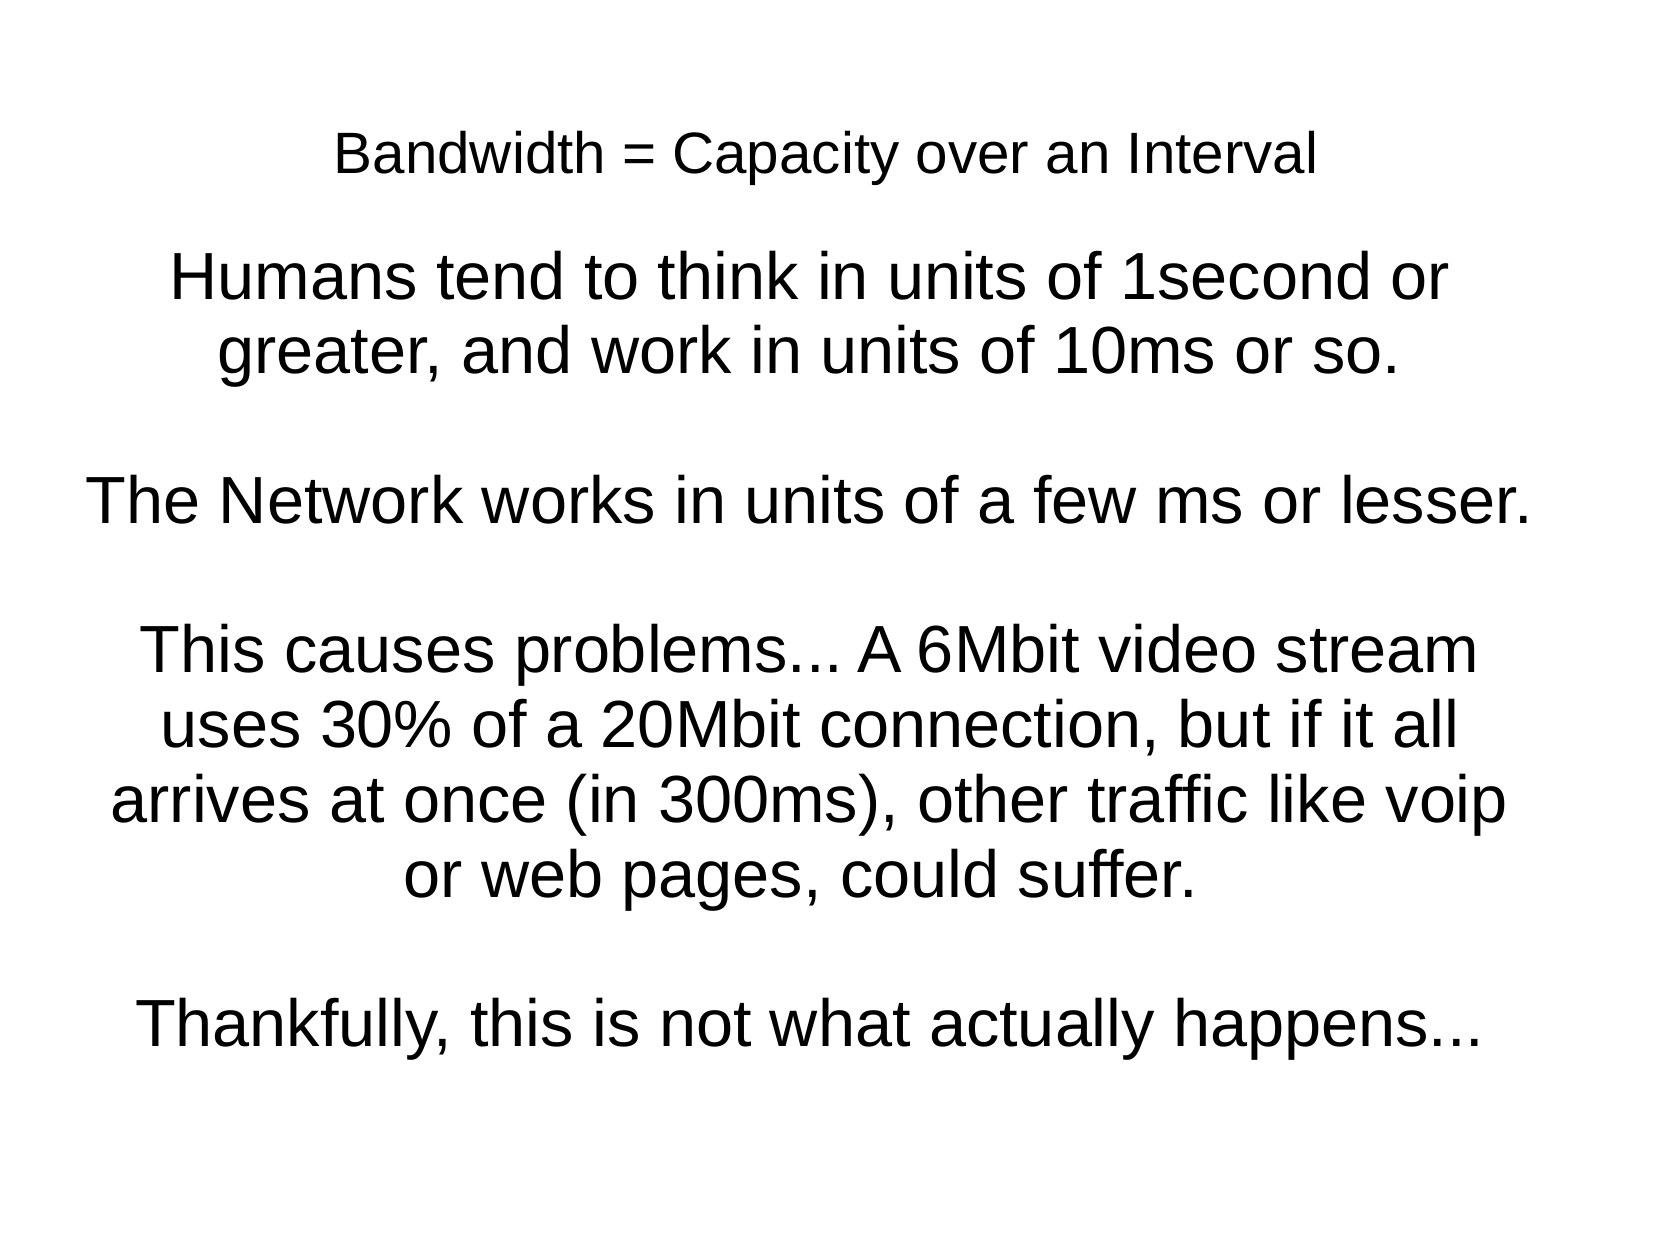

# Bandwidth = Capacity over an Interval
Humans tend to think in units of 1second or greater, and work in units of 10ms or so.
The Network works in units of a few ms or lesser.
This causes problems... A 6Mbit video stream uses 30% of a 20Mbit connection, but if it all arrives at once (in 300ms), other traffic like voip or web pages, could suffer.
Thankfully, this is not what actually happens...